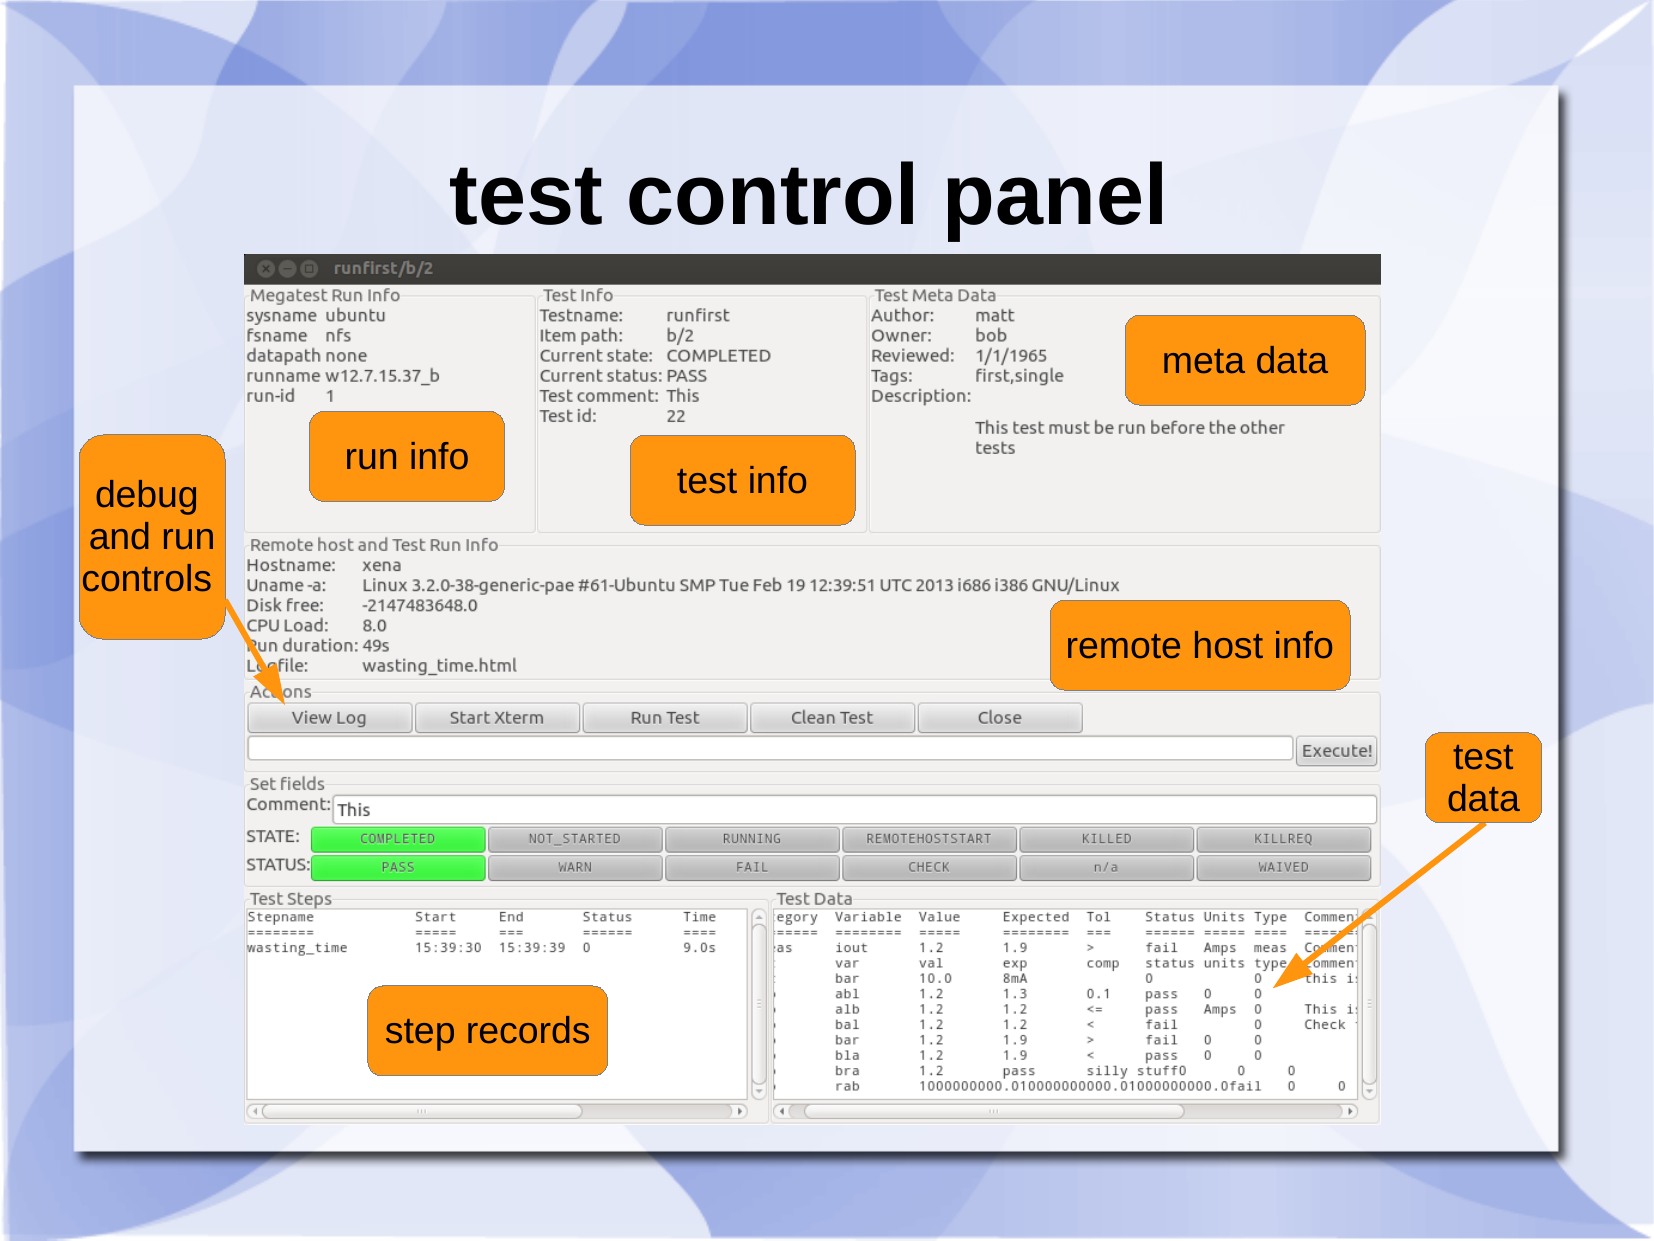

# test control panel
meta data
run info
debug
and run
controls
test info
remote host info
test
data
step records